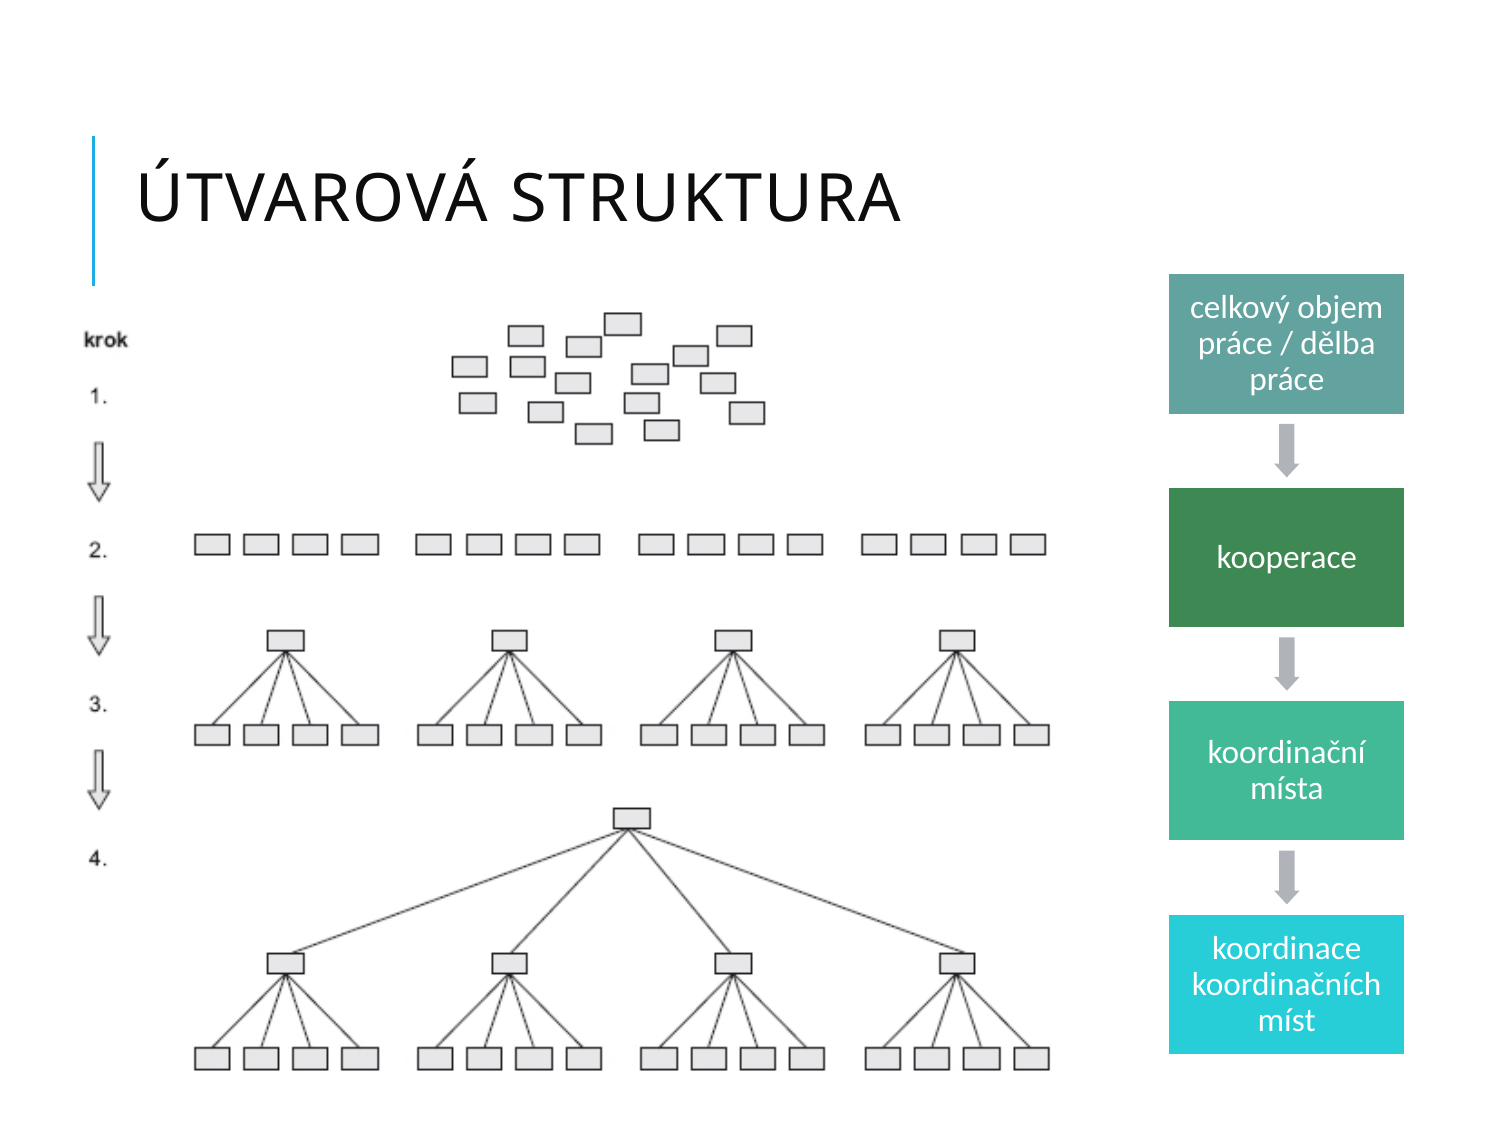

# Útvarová struktura
celkový objem práce / dělba práce
kooperace
koordinační místa
koordinace koordinačních míst